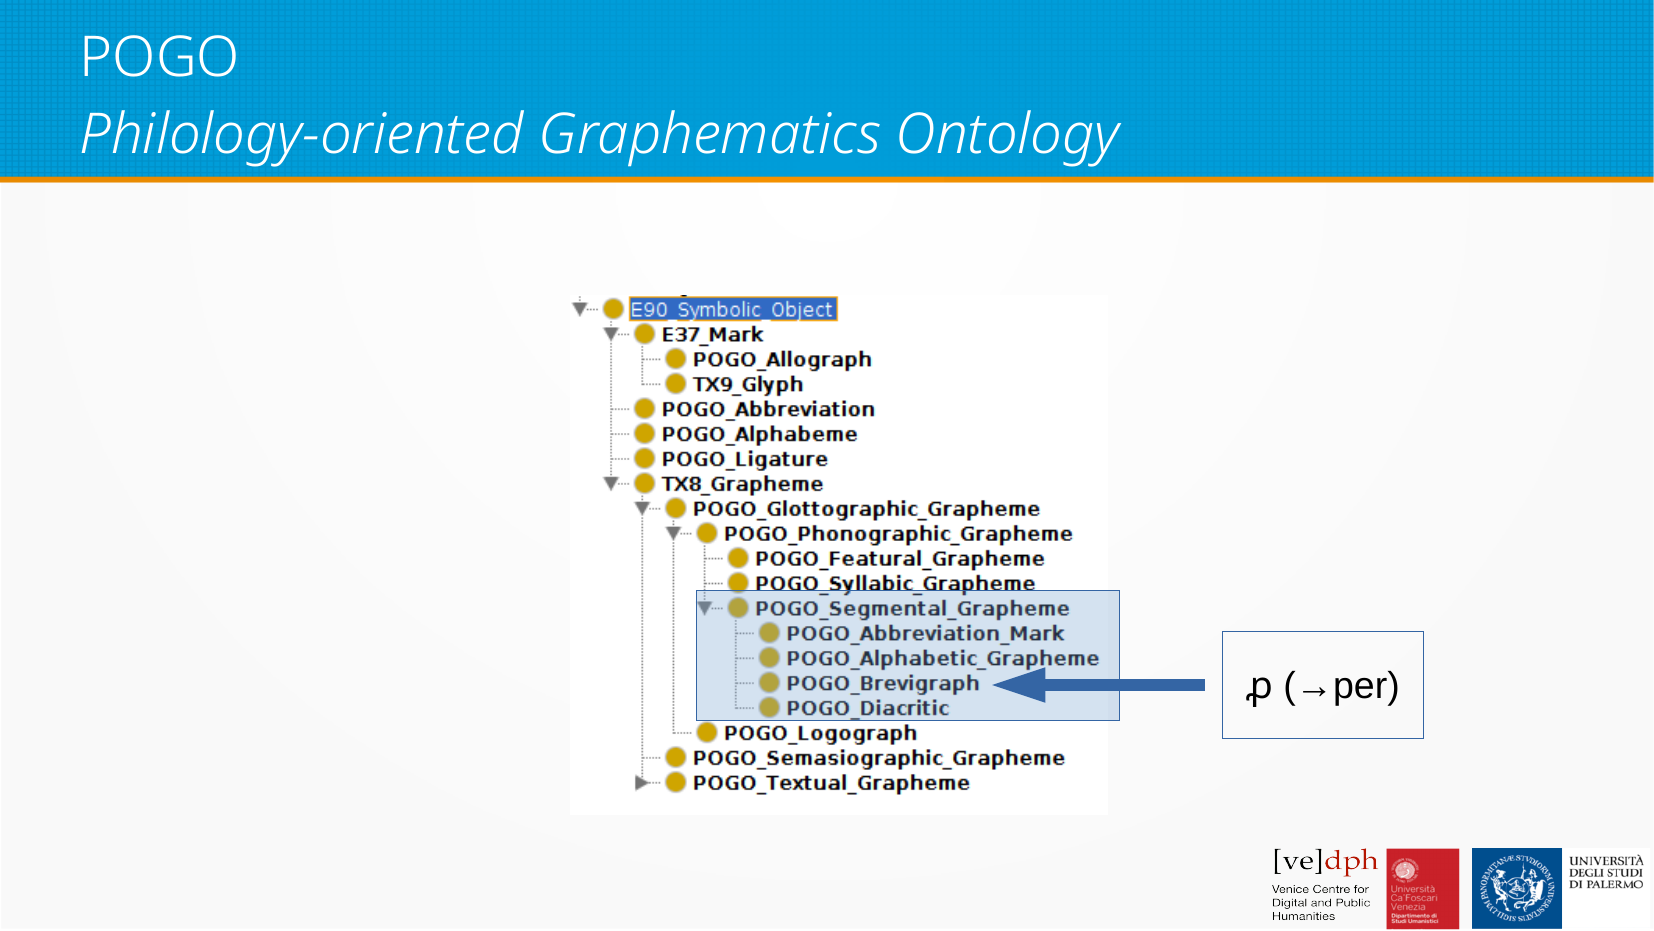

# POGO Philology-oriented Graphematics Ontology
ꝓ (→per)